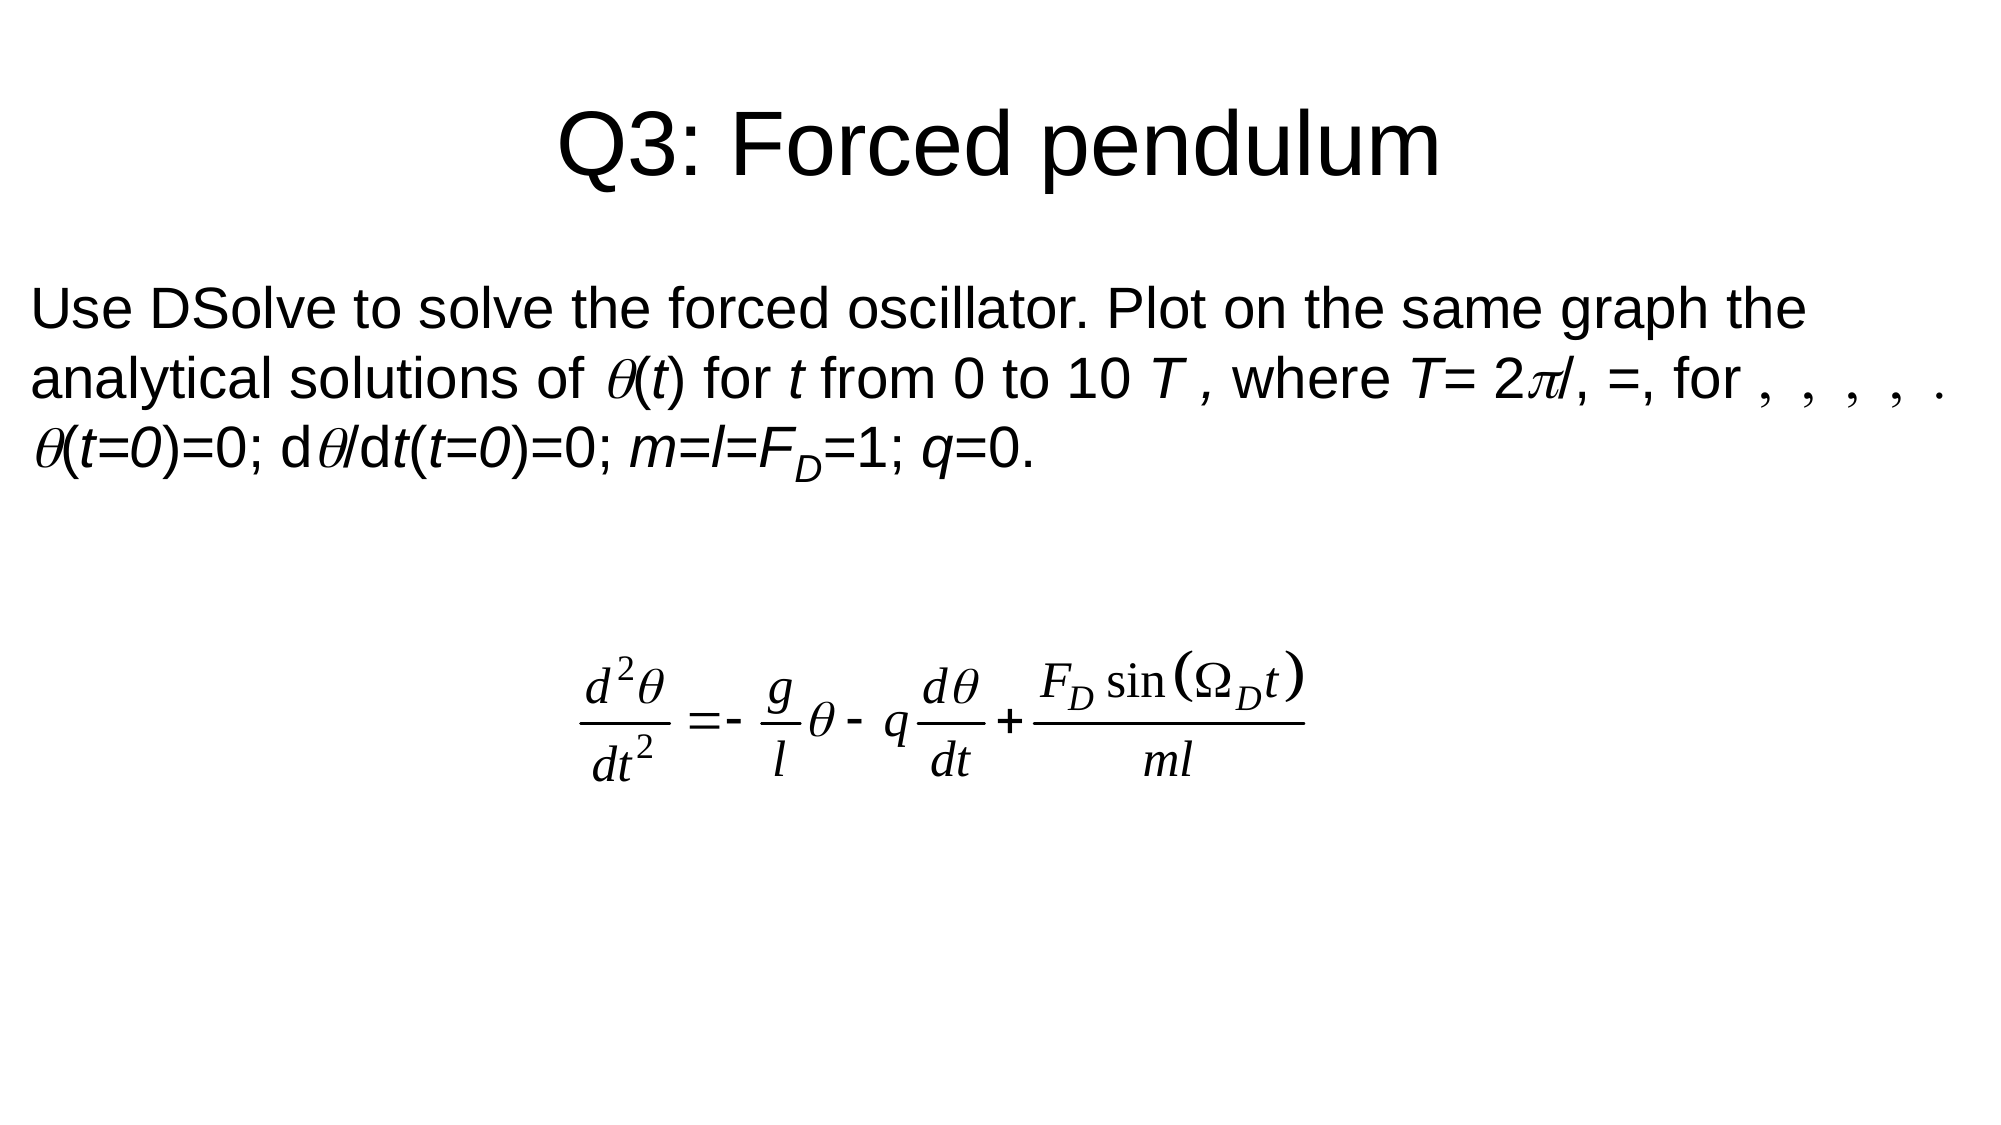

# Q3: Forced pendulum
Use DSolve to solve the forced oscillator. Plot on the same graph the analytical solutions of q(t) for t from 0 to 10 T , where T= 2p/, =, for , , , , . q(t=0)=0; dq/dt(t=0)=0; m=l=FD=1; q=0.